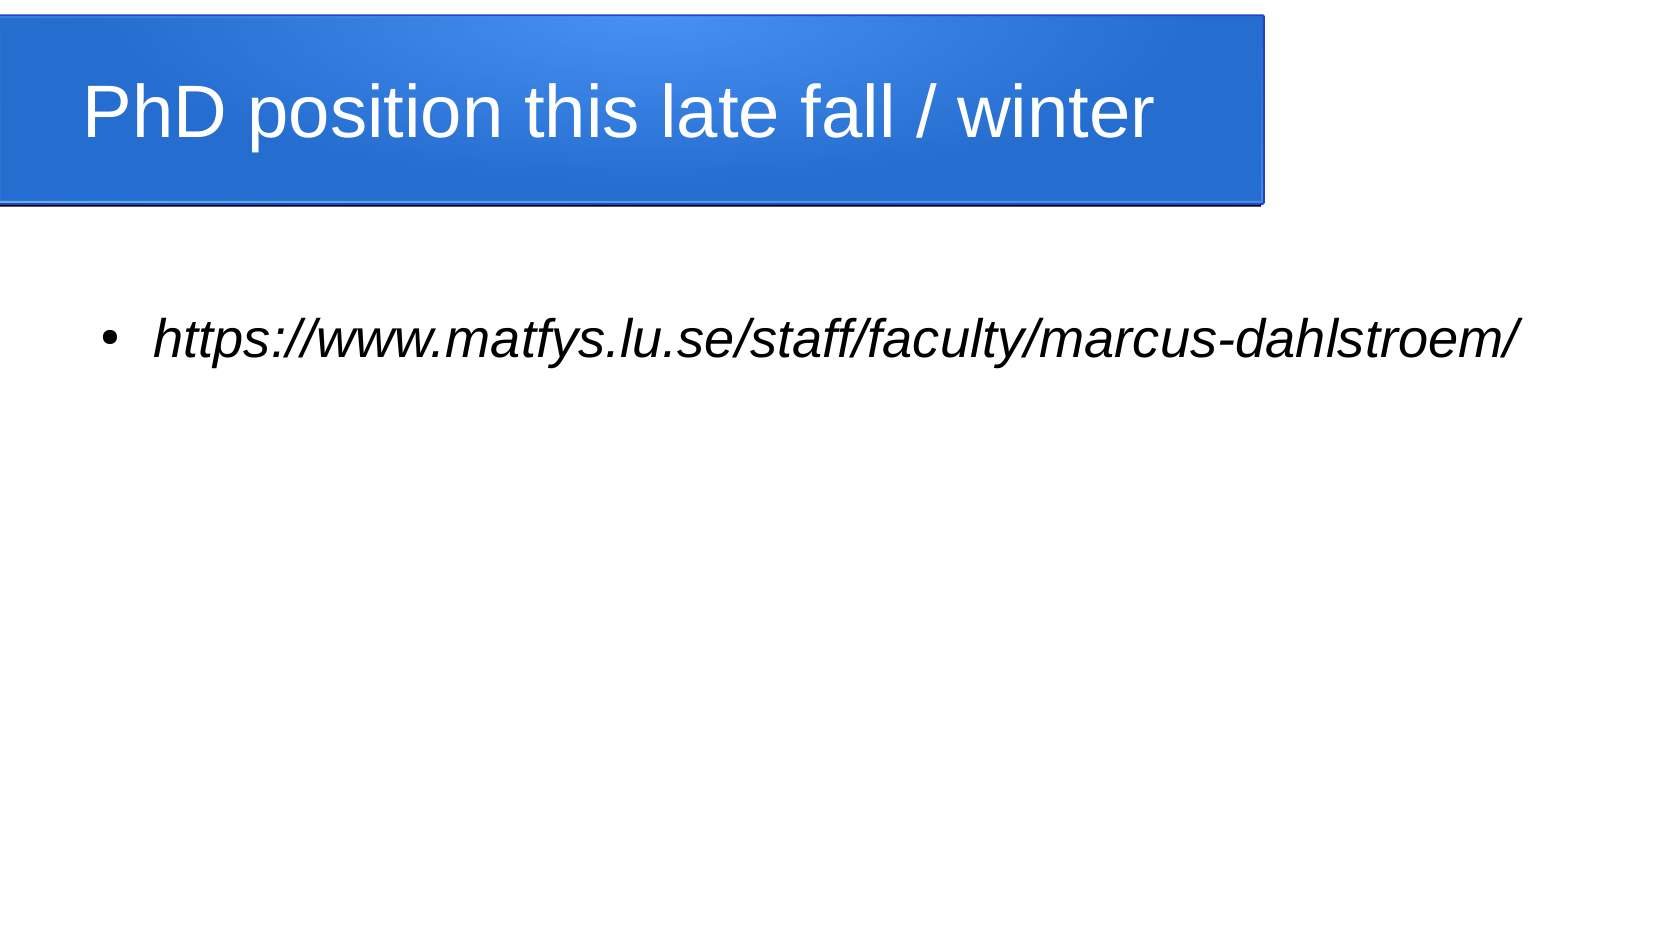

# PhD position this late fall / winter
https://www.matfys.lu.se/staff/faculty/marcus-dahlstroem/